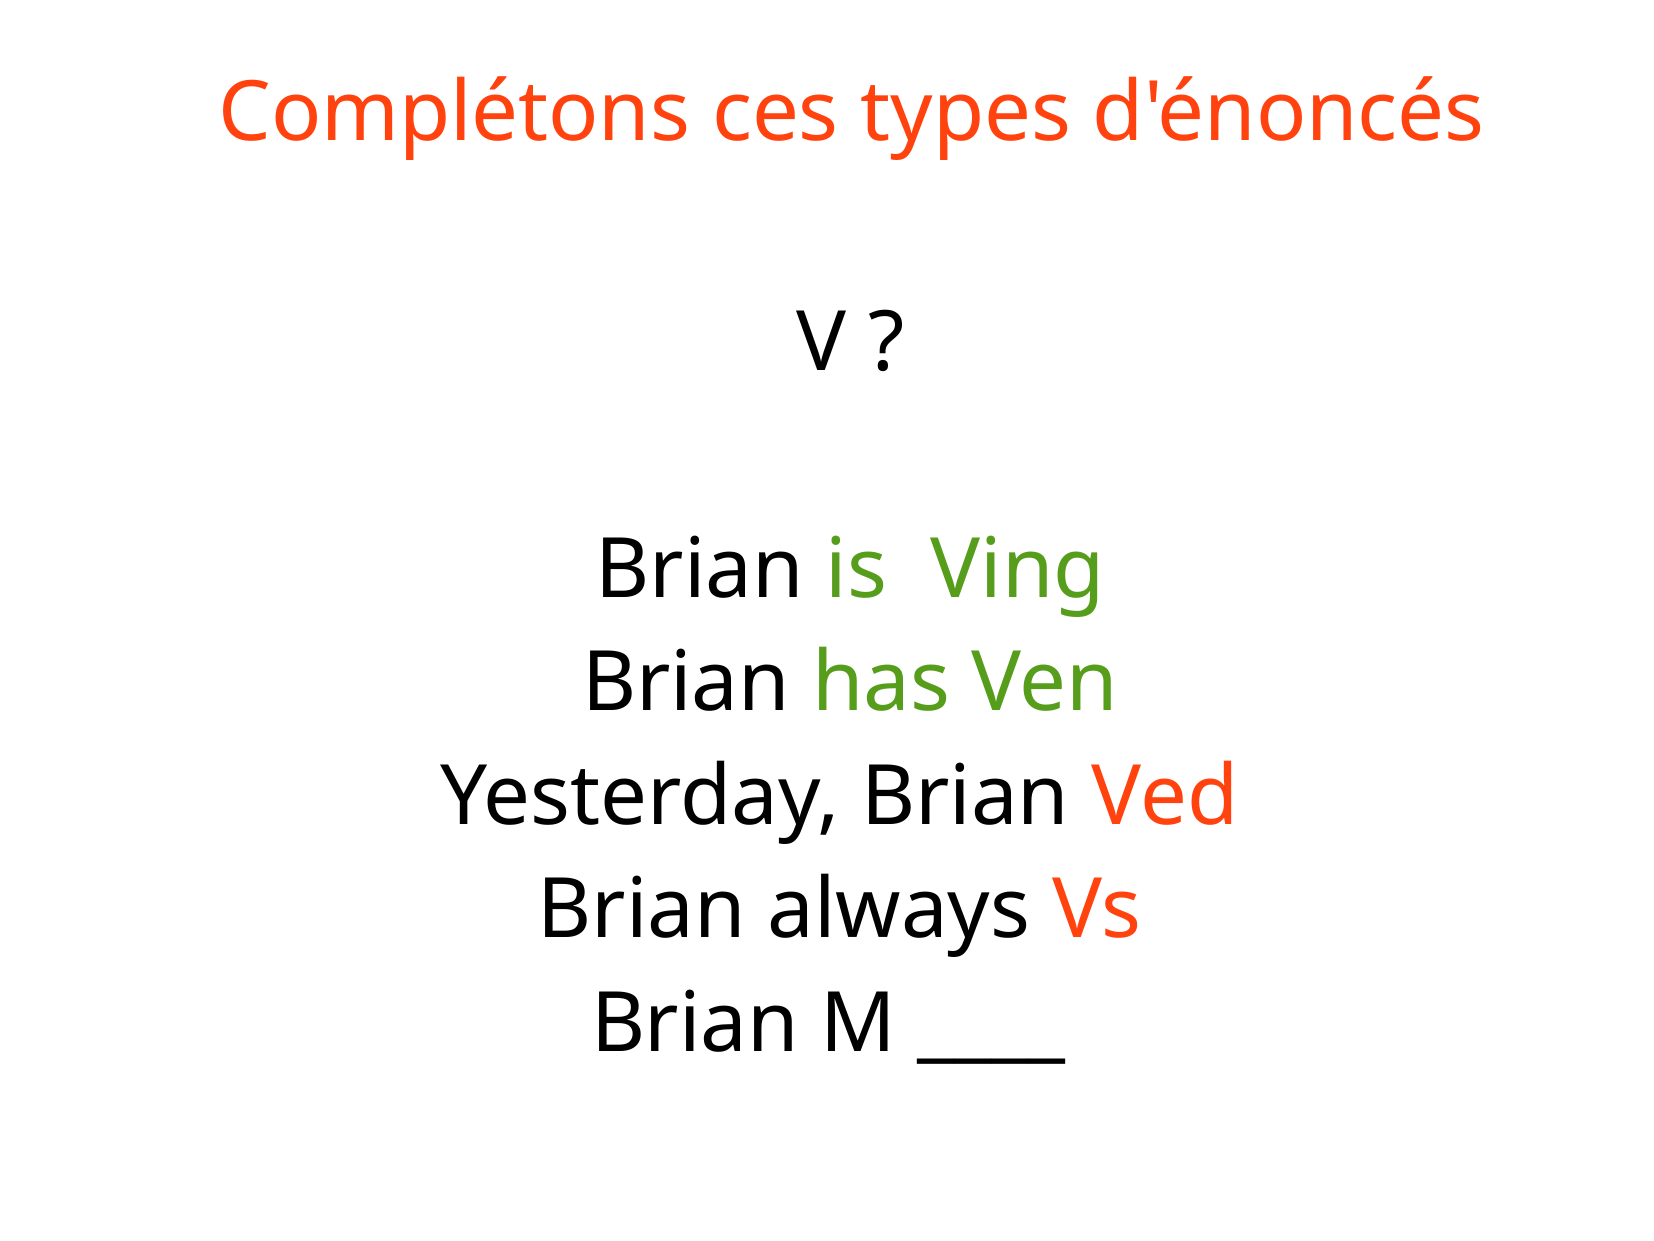

Complétons ces types d'énoncés
V ?
Brian is Ving
Brian has Ven
Yesterday, Brian Ved
Brian always Vs
Brian M ____